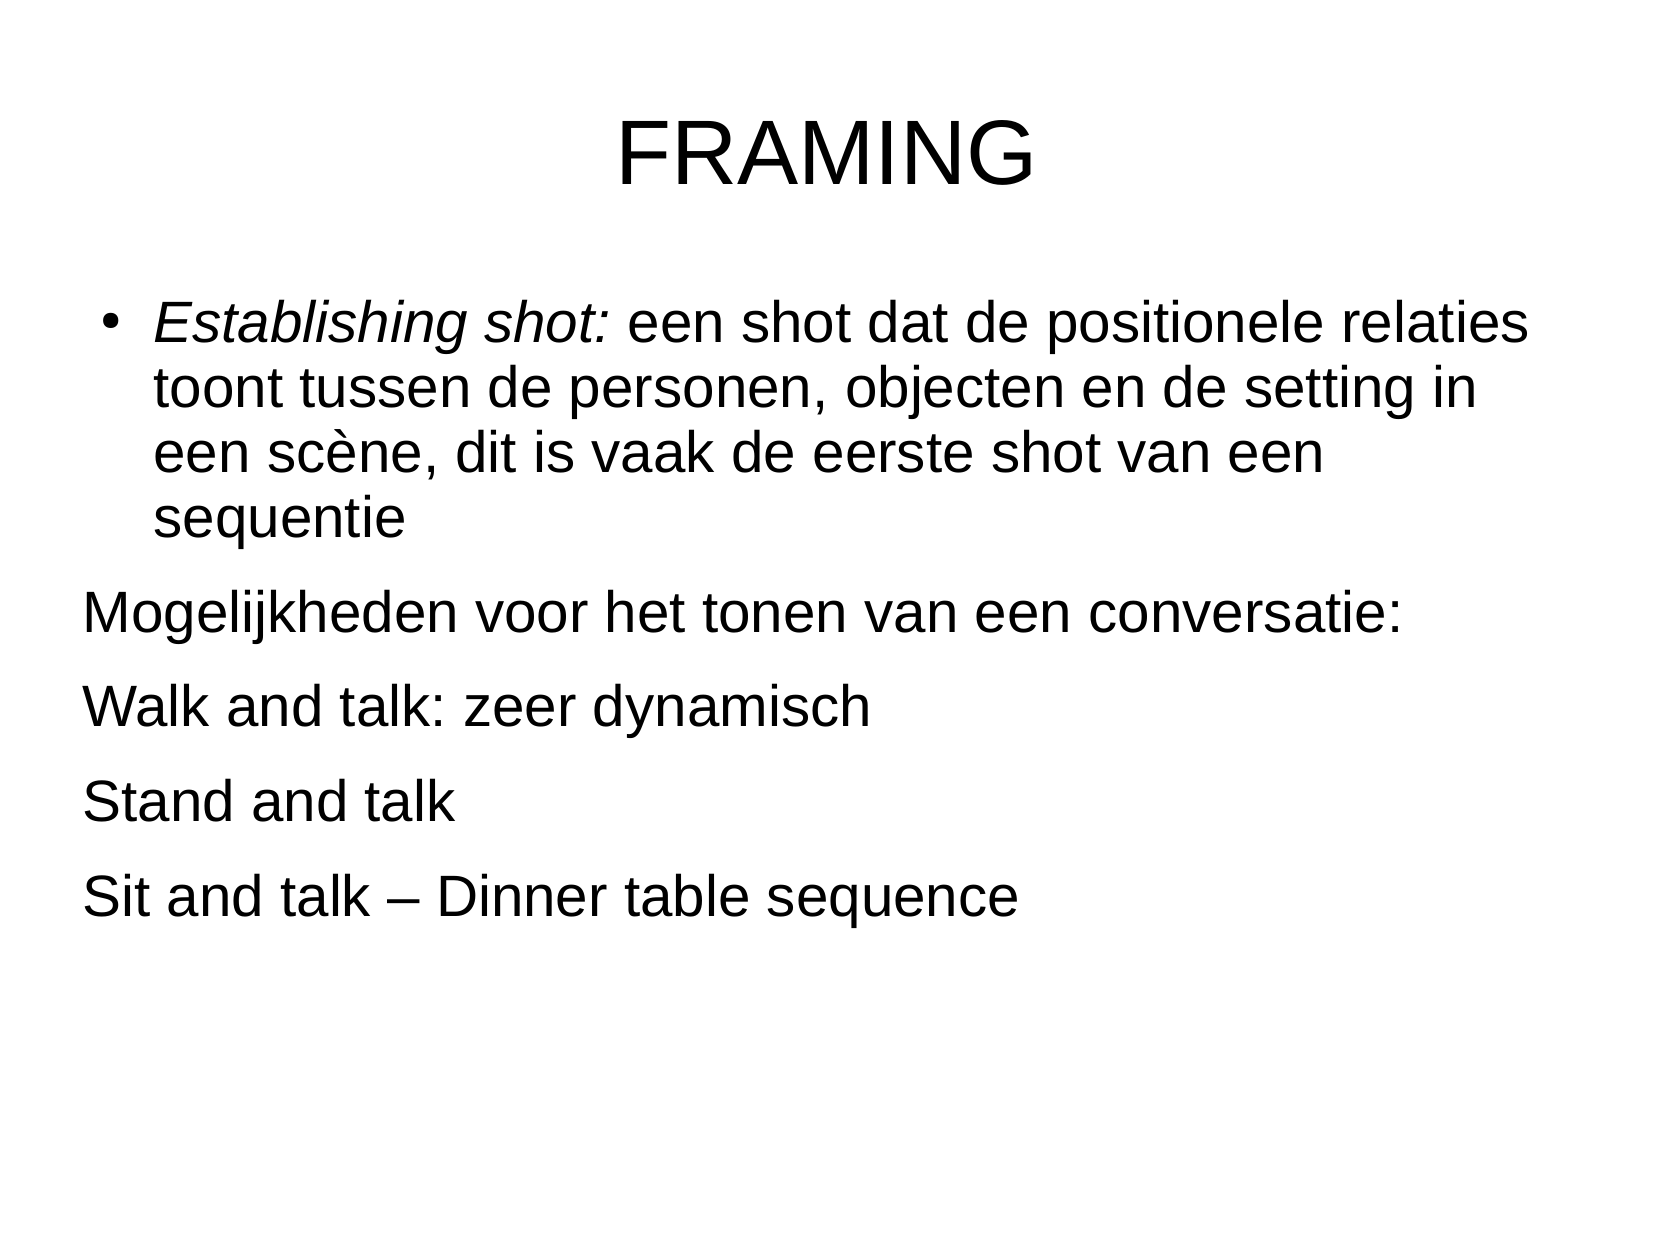

# FRAMING
Establishing shot: een shot dat de positionele relaties toont tussen de personen, objecten en de setting in een scène, dit is vaak de eerste shot van een sequentie
Mogelijkheden voor het tonen van een conversatie:
Walk and talk: zeer dynamisch
Stand and talk
Sit and talk – Dinner table sequence